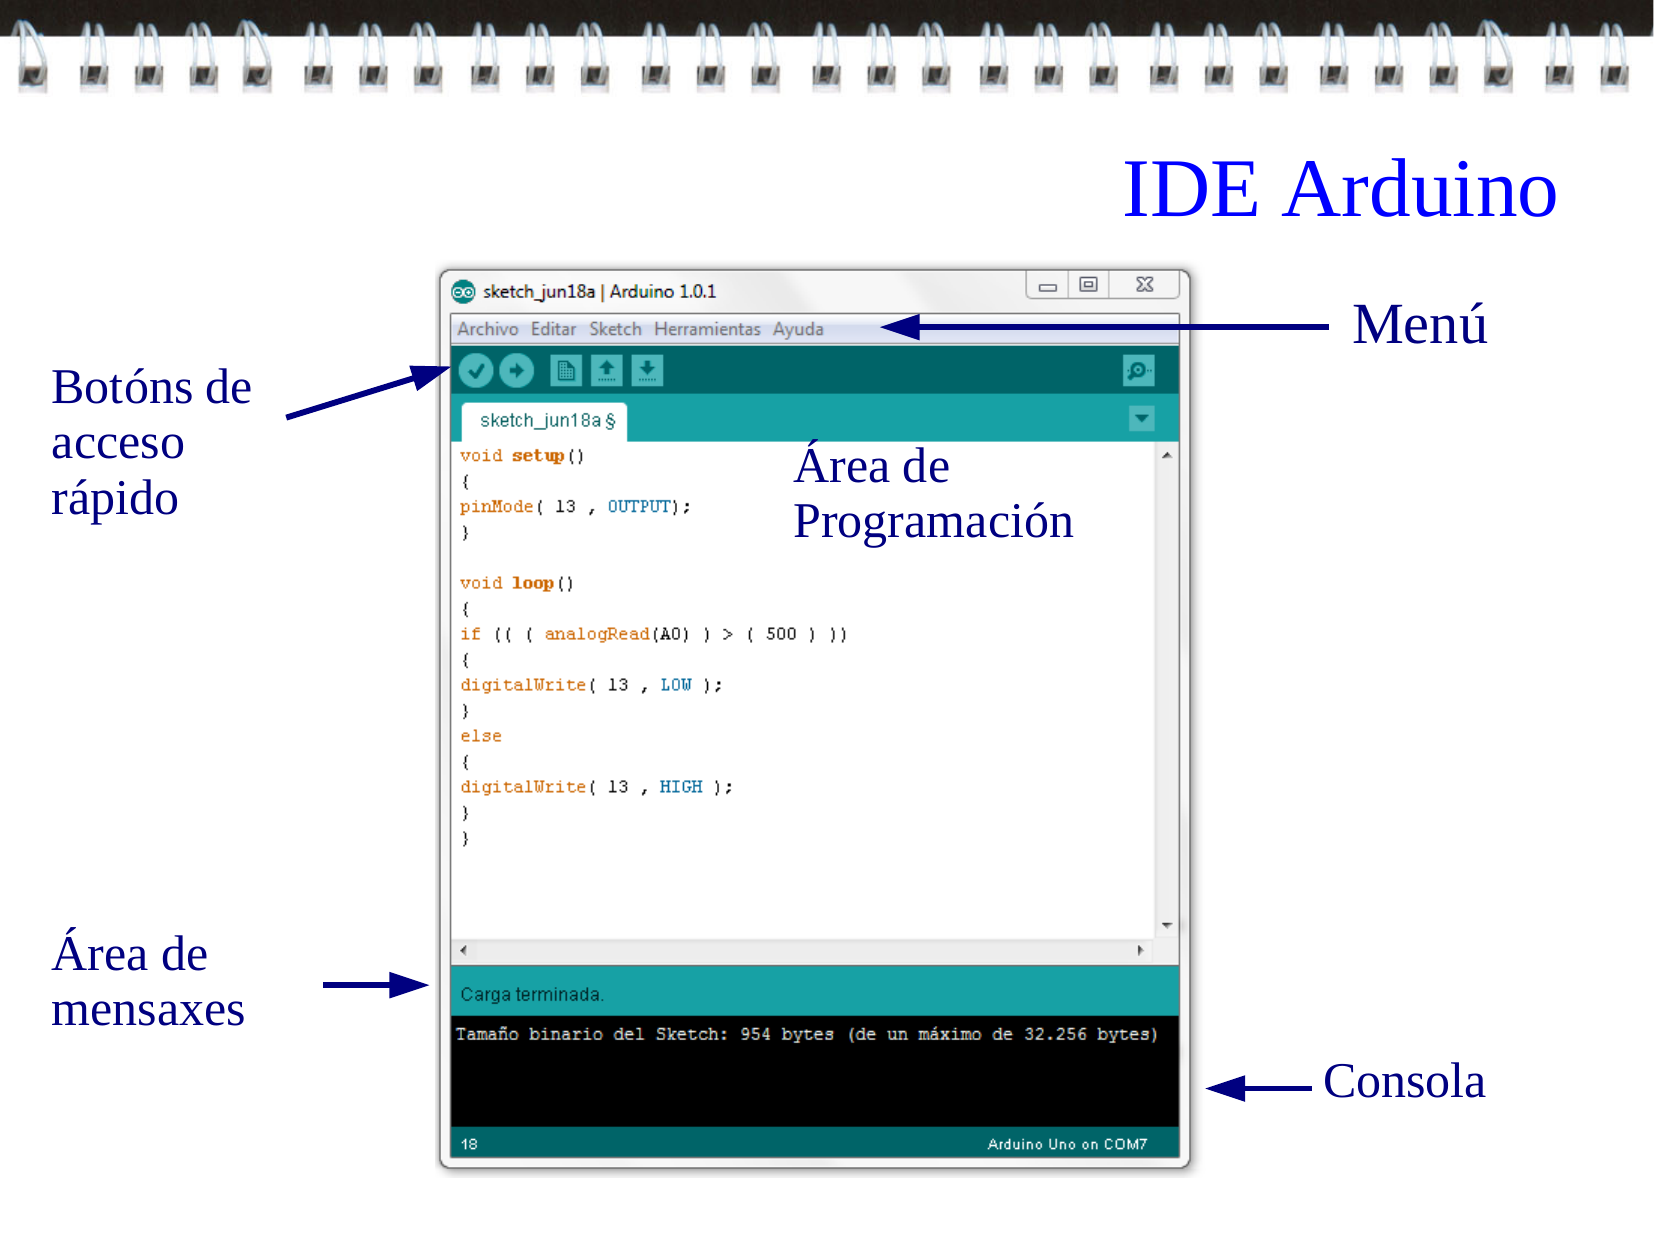

IDE Arduino
Menú
Botóns de acceso rápido
Área de
Programación
Área de mensaxes
Consola